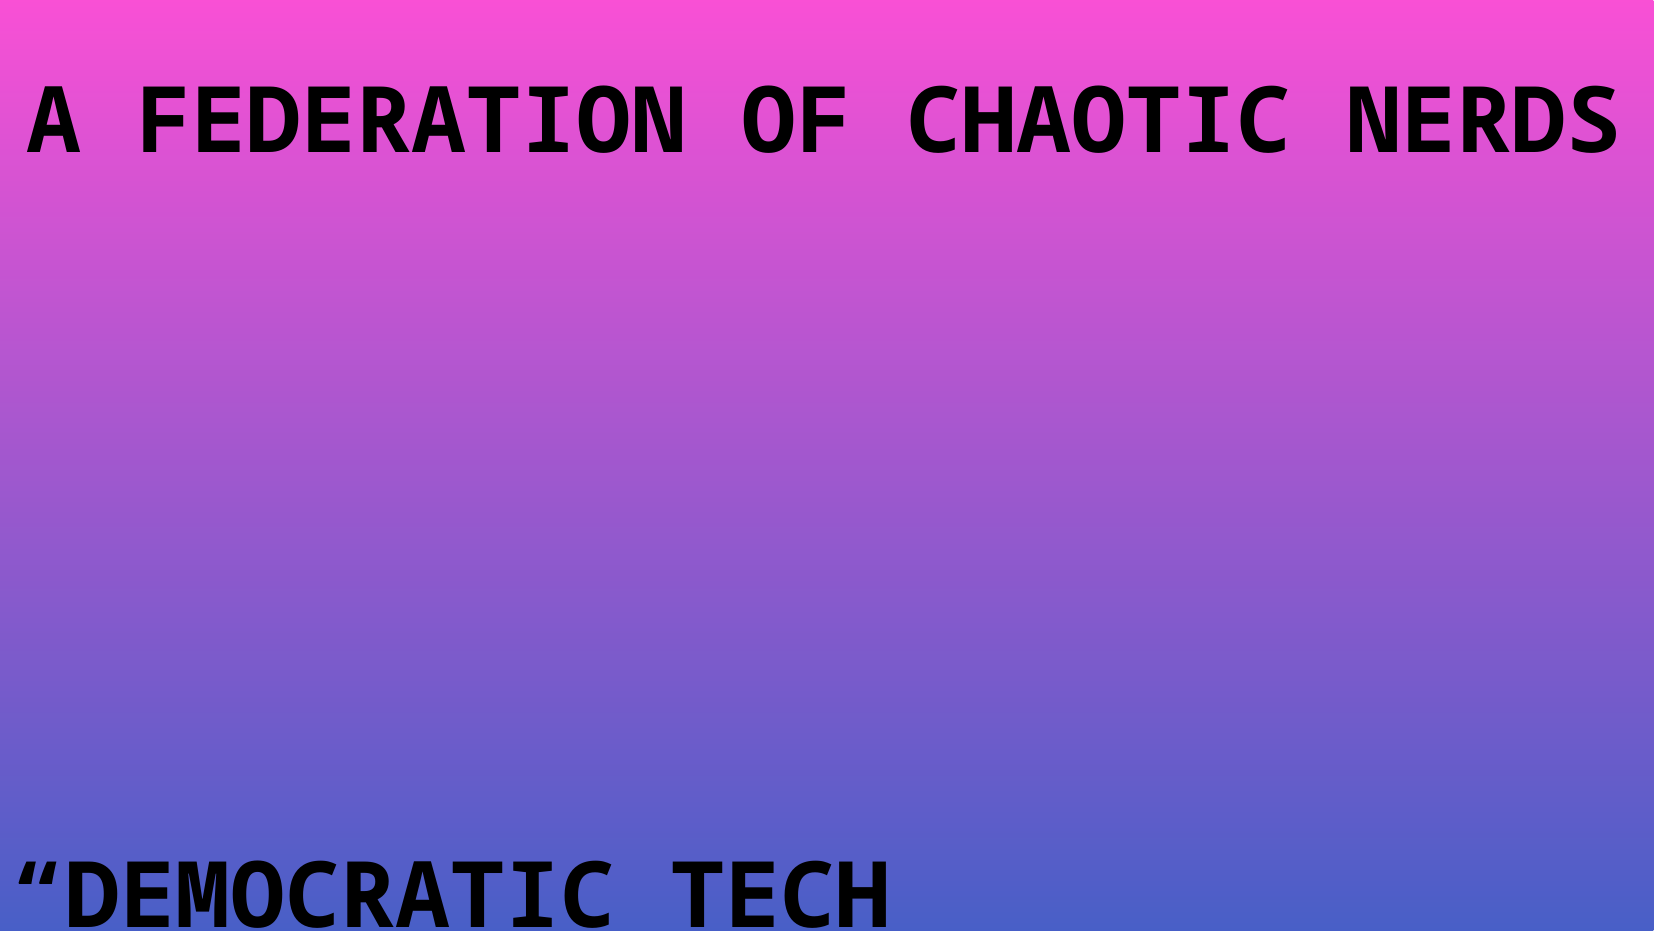

A FEDERATION OF CHAOTIC NERDS
“DEMOCRATIC TECH COLLECTIVES”